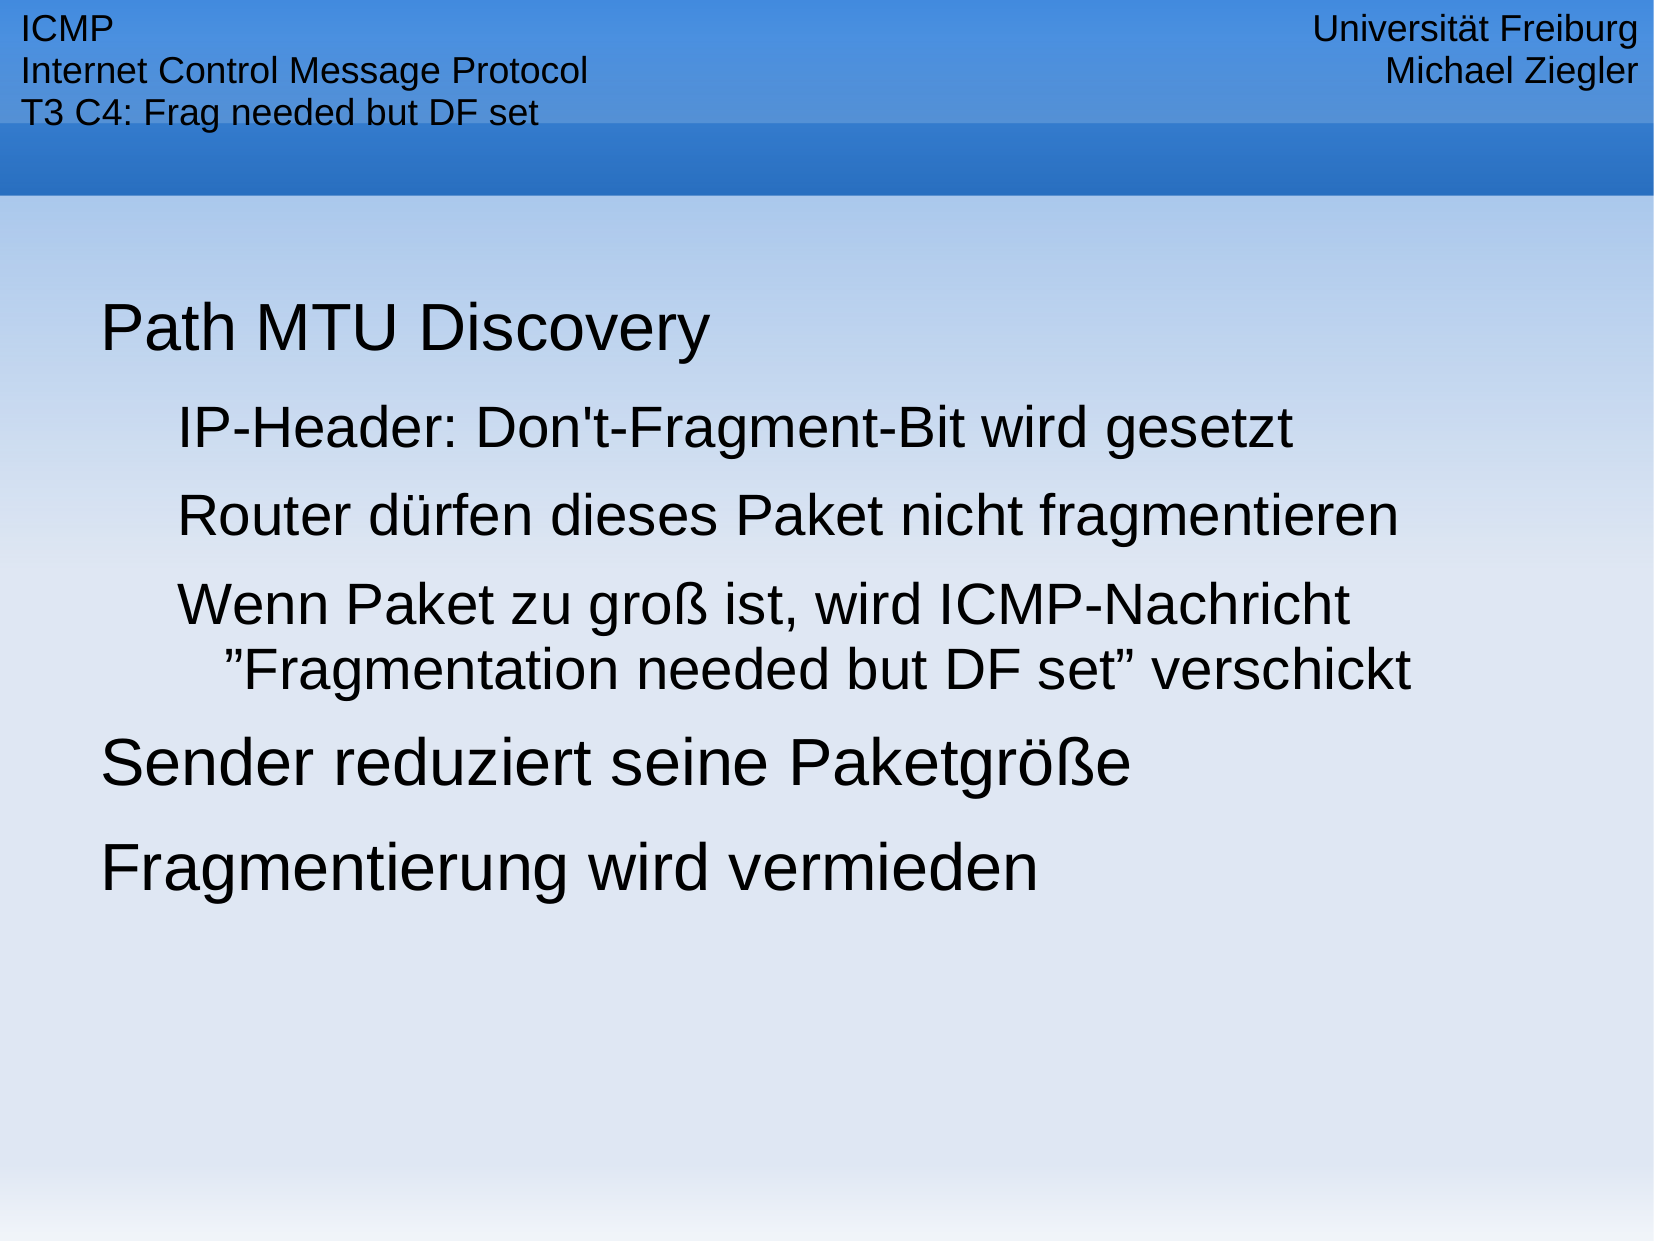

ICMP
Internet Control Message Protocol
T3 C4: Frag needed but DF set
Universität Freiburg
Michael Ziegler
# Path MTU Discovery
IP-Header: Don't-Fragment-Bit wird gesetzt
Router dürfen dieses Paket nicht fragmentieren
Wenn Paket zu groß ist, wird ICMP-Nachricht ”Fragmentation needed but DF set” verschickt
Sender reduziert seine Paketgröße
Fragmentierung wird vermieden